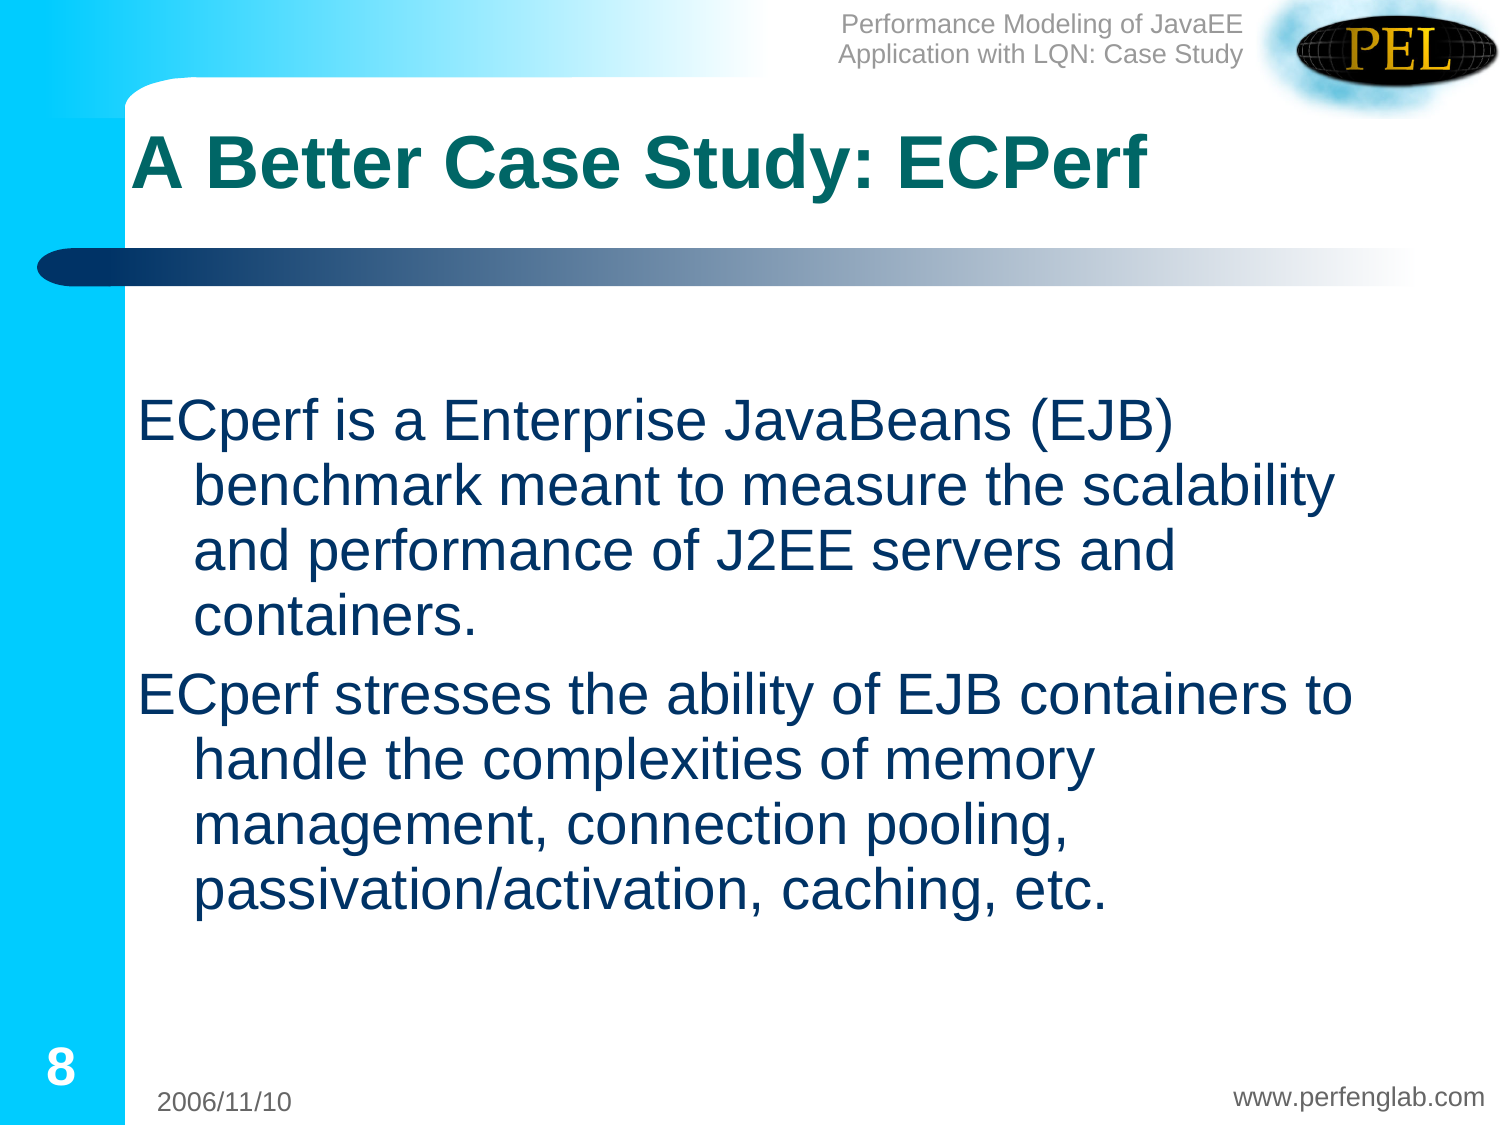

# A Better Case Study: ECPerf
ECperf is a Enterprise JavaBeans (EJB) benchmark meant to measure the scalability and performance of J2EE servers and containers.
ECperf stresses the ability of EJB containers to handle the complexities of memory management, connection pooling, passivation/activation, caching, etc.
8